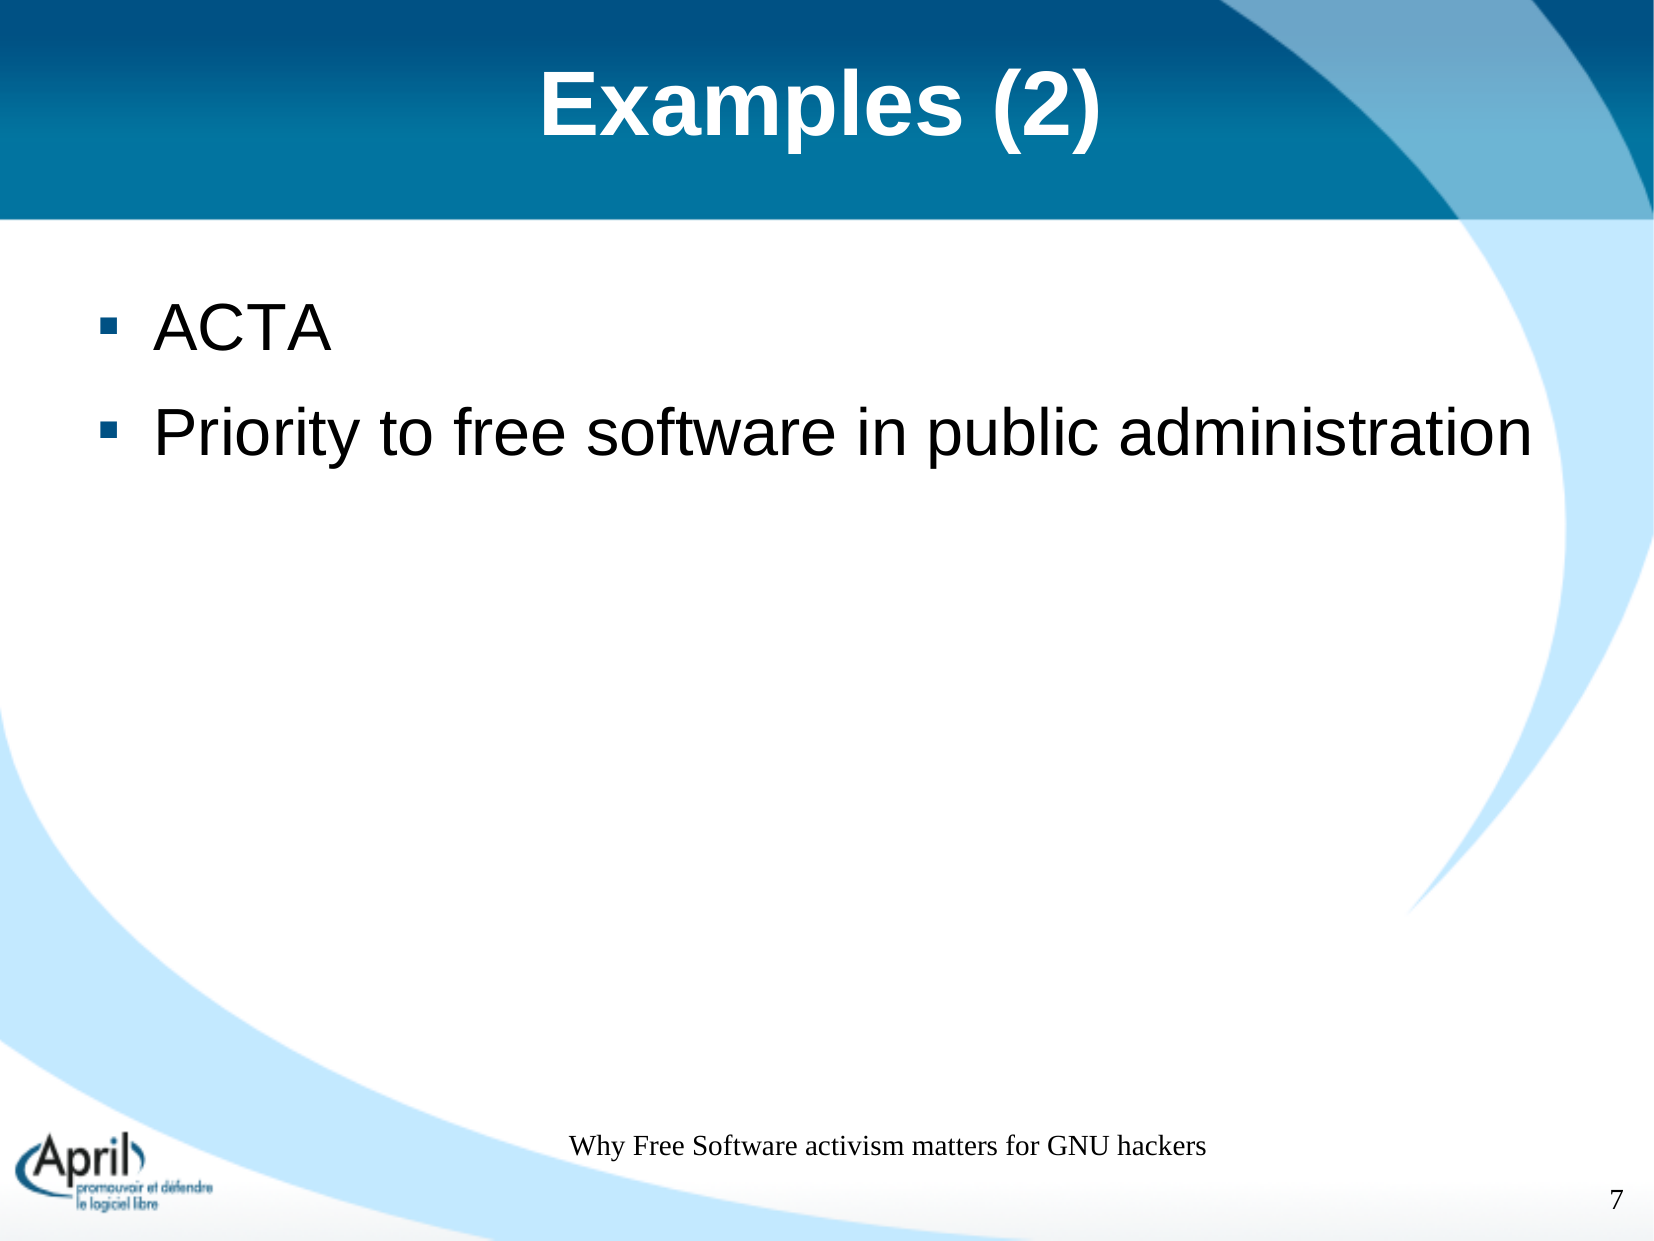

# Examples (2)
ACTA
Priority to free software in public administration
Why Free Software activism matters for GNU hackers
7